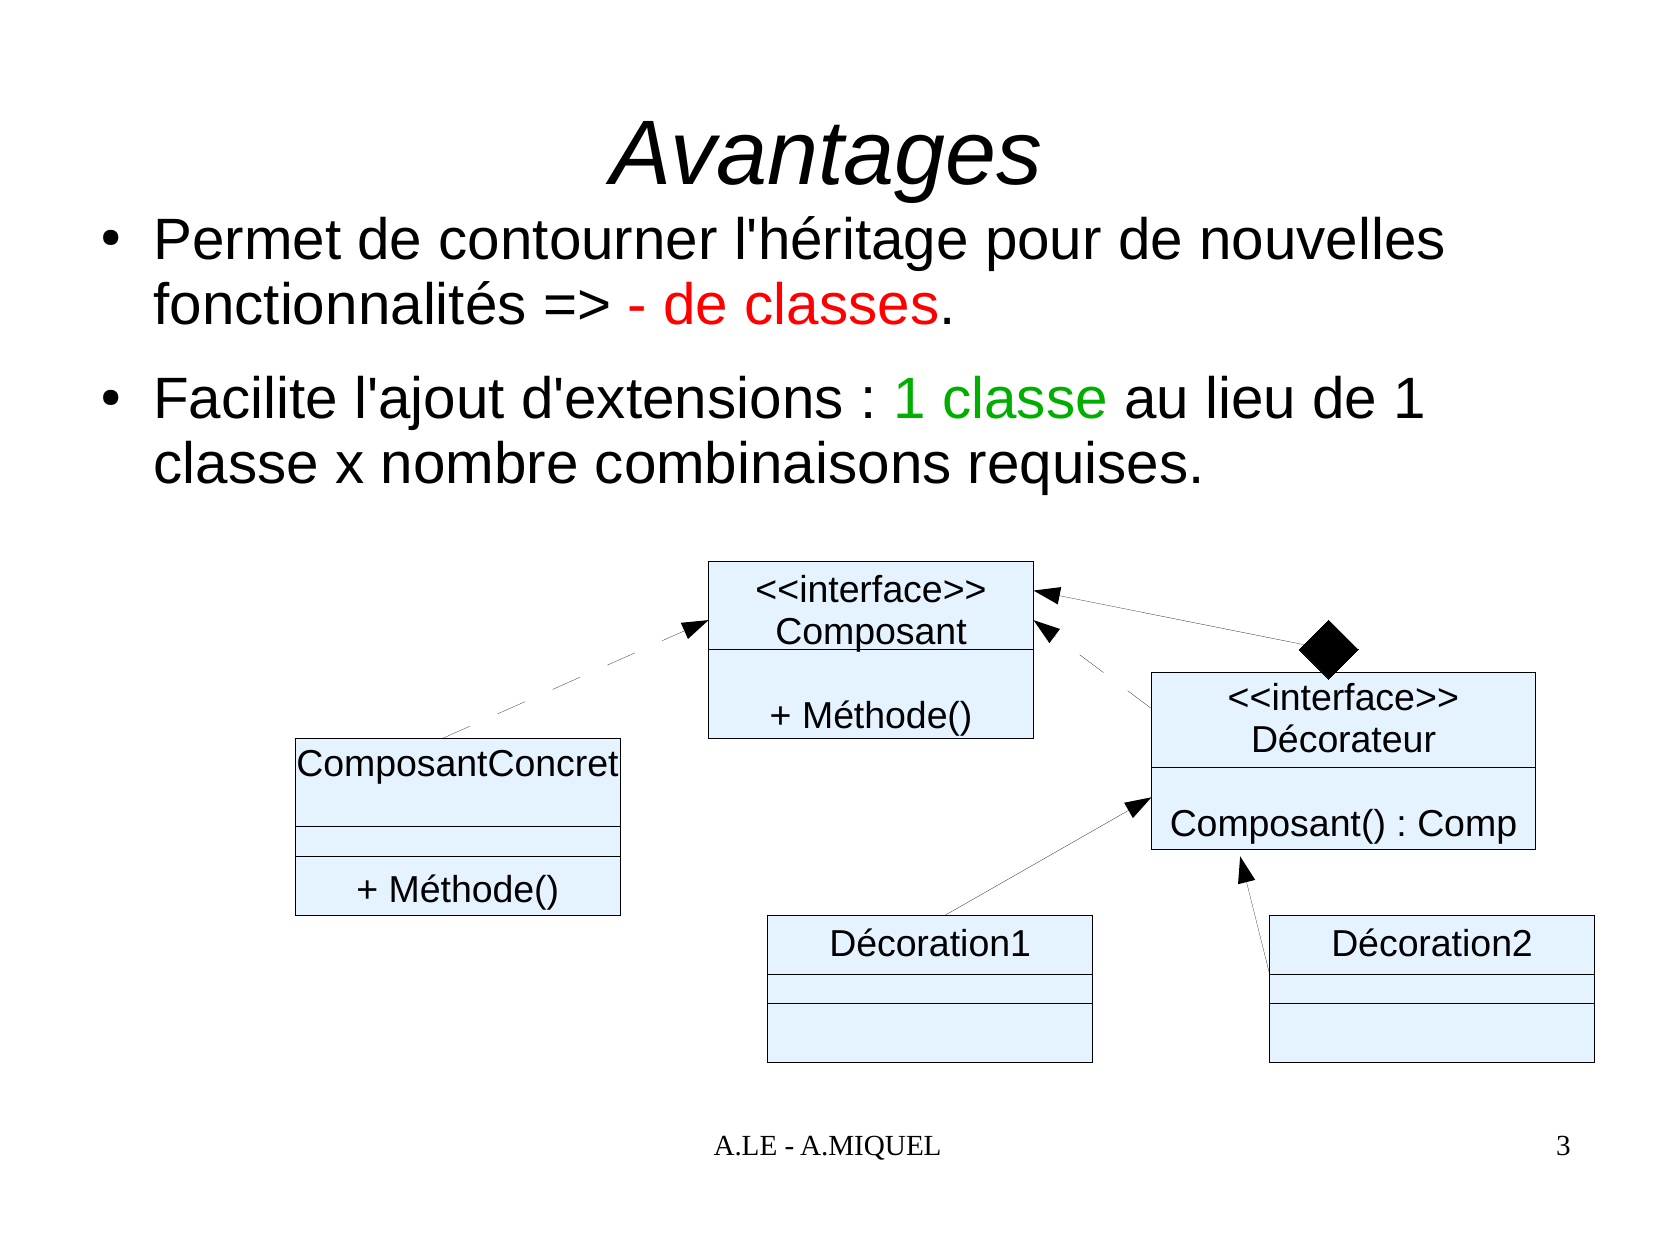

# Avantages
Permet de contourner l'héritage pour de nouvelles fonctionnalités => - de classes.
Facilite l'ajout d'extensions : 1 classe au lieu de 1 classe x nombre combinaisons requises.
<<interface>>
Composant
+ Méthode()
<<interface>>
Décorateur
Composant() : Comp
ComposantConcret
+ Méthode()
Décoration1
Décoration2
A.LE - A.MIQUEL
3